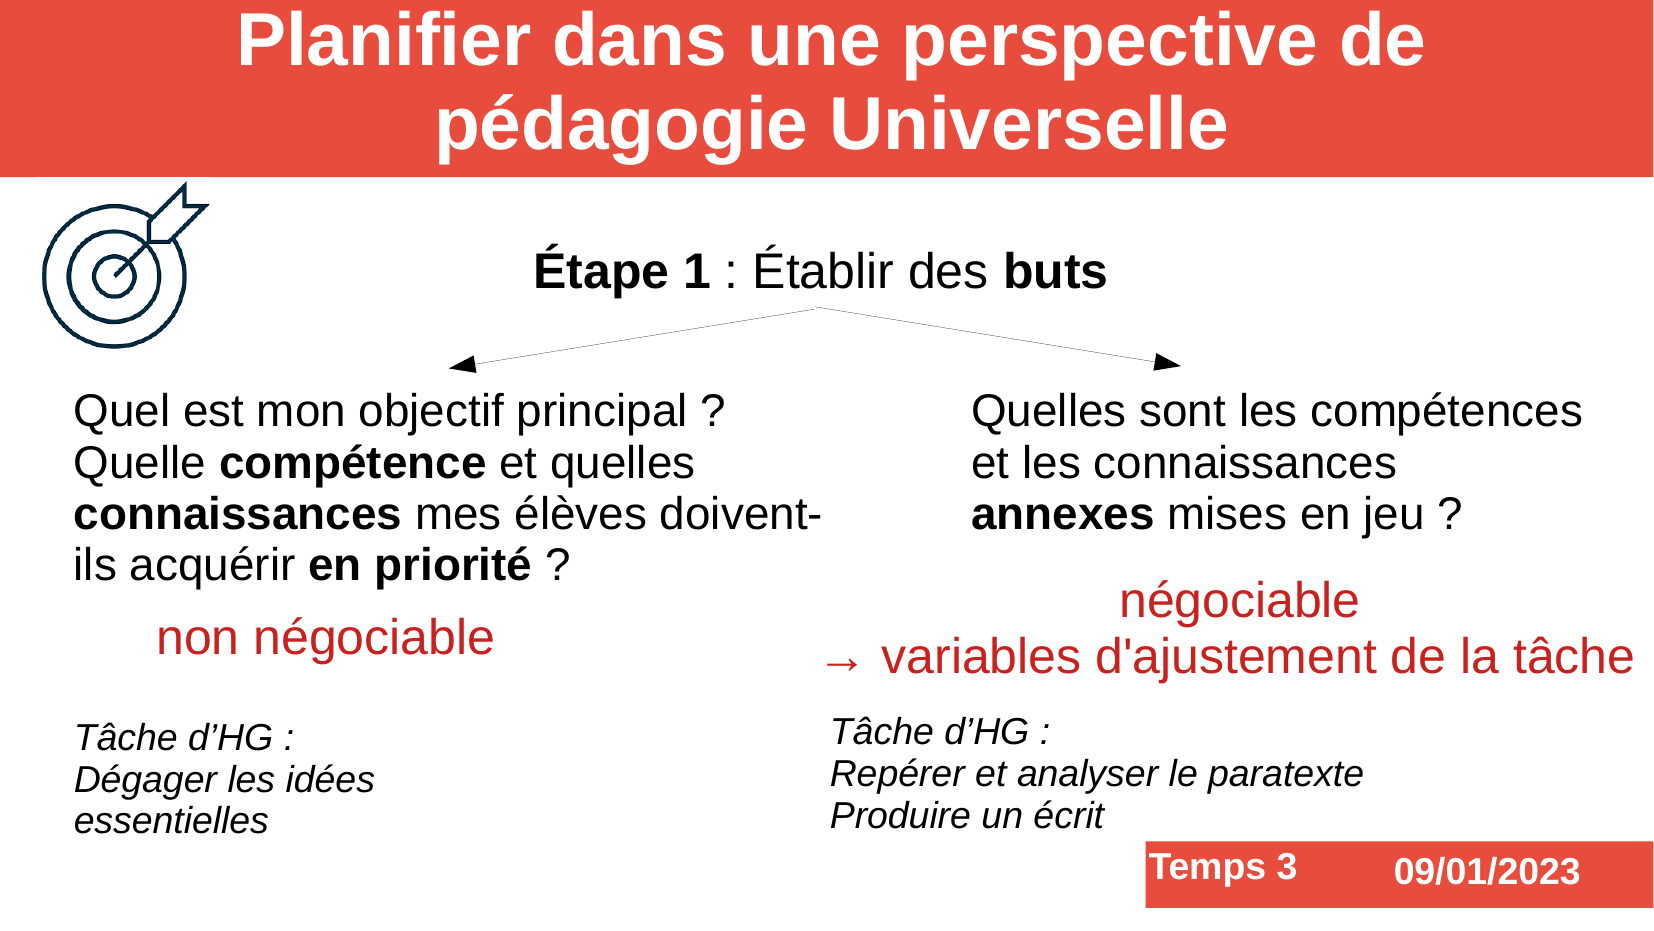

# Planifier dans une perspective de pédagogie Universelle
Étape 1 : Établir des buts
Quel est mon objectif principal ?
Quelle compétence et quelles connaissances mes élèves doivent-ils acquérir en priorité ?
Quelles sont les compétences et les connaissances annexes mises en jeu ?
négociable
→ variables d'ajustement de la tâche
non négociable
Tâche d’HG :
Repérer et analyser le paratexte
Produire un écrit
Tâche d’HG :
Dégager les idées essentielles
Temps 3